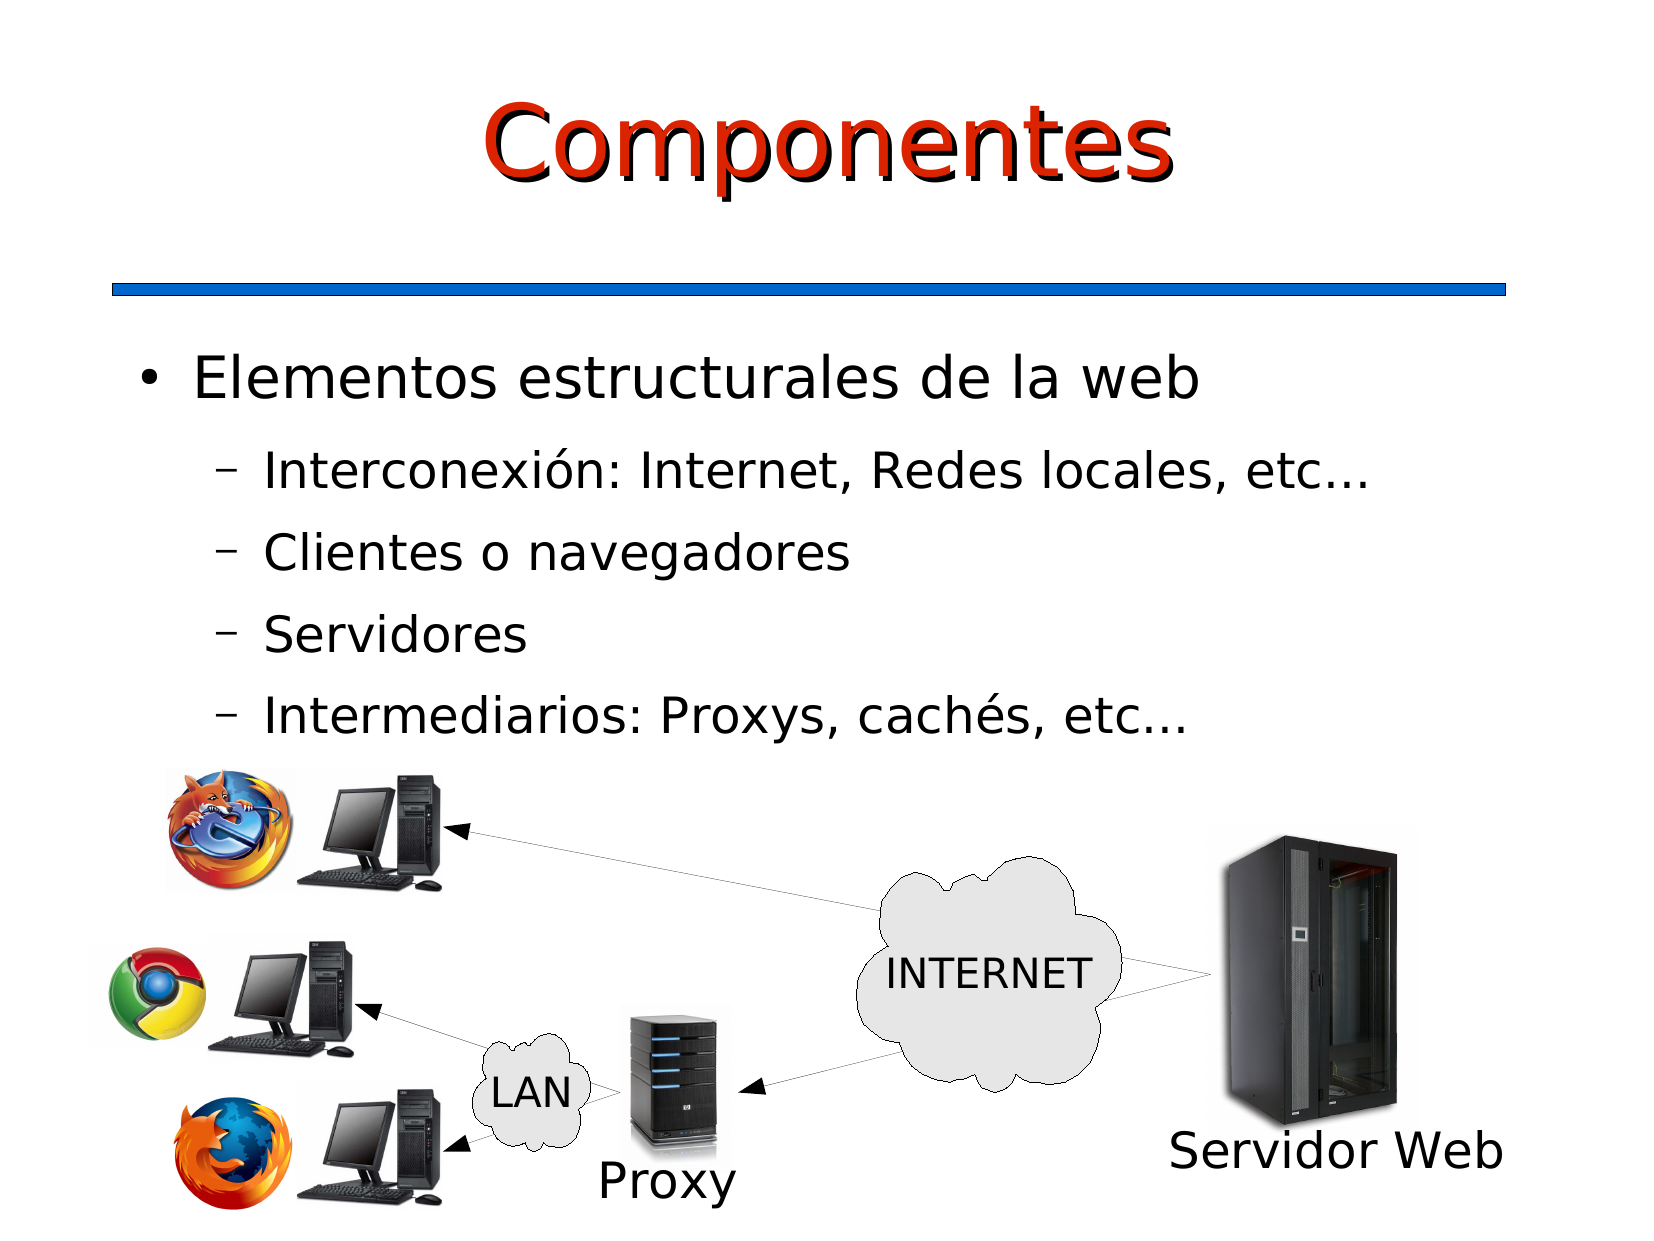

# Componentes
Elementos estructurales de la web
Interconexión: Internet, Redes locales, etc...
Clientes o navegadores
Servidores
Intermediarios: Proxys, cachés, etc...
INTERNET
LAN
Servidor Web
Proxy